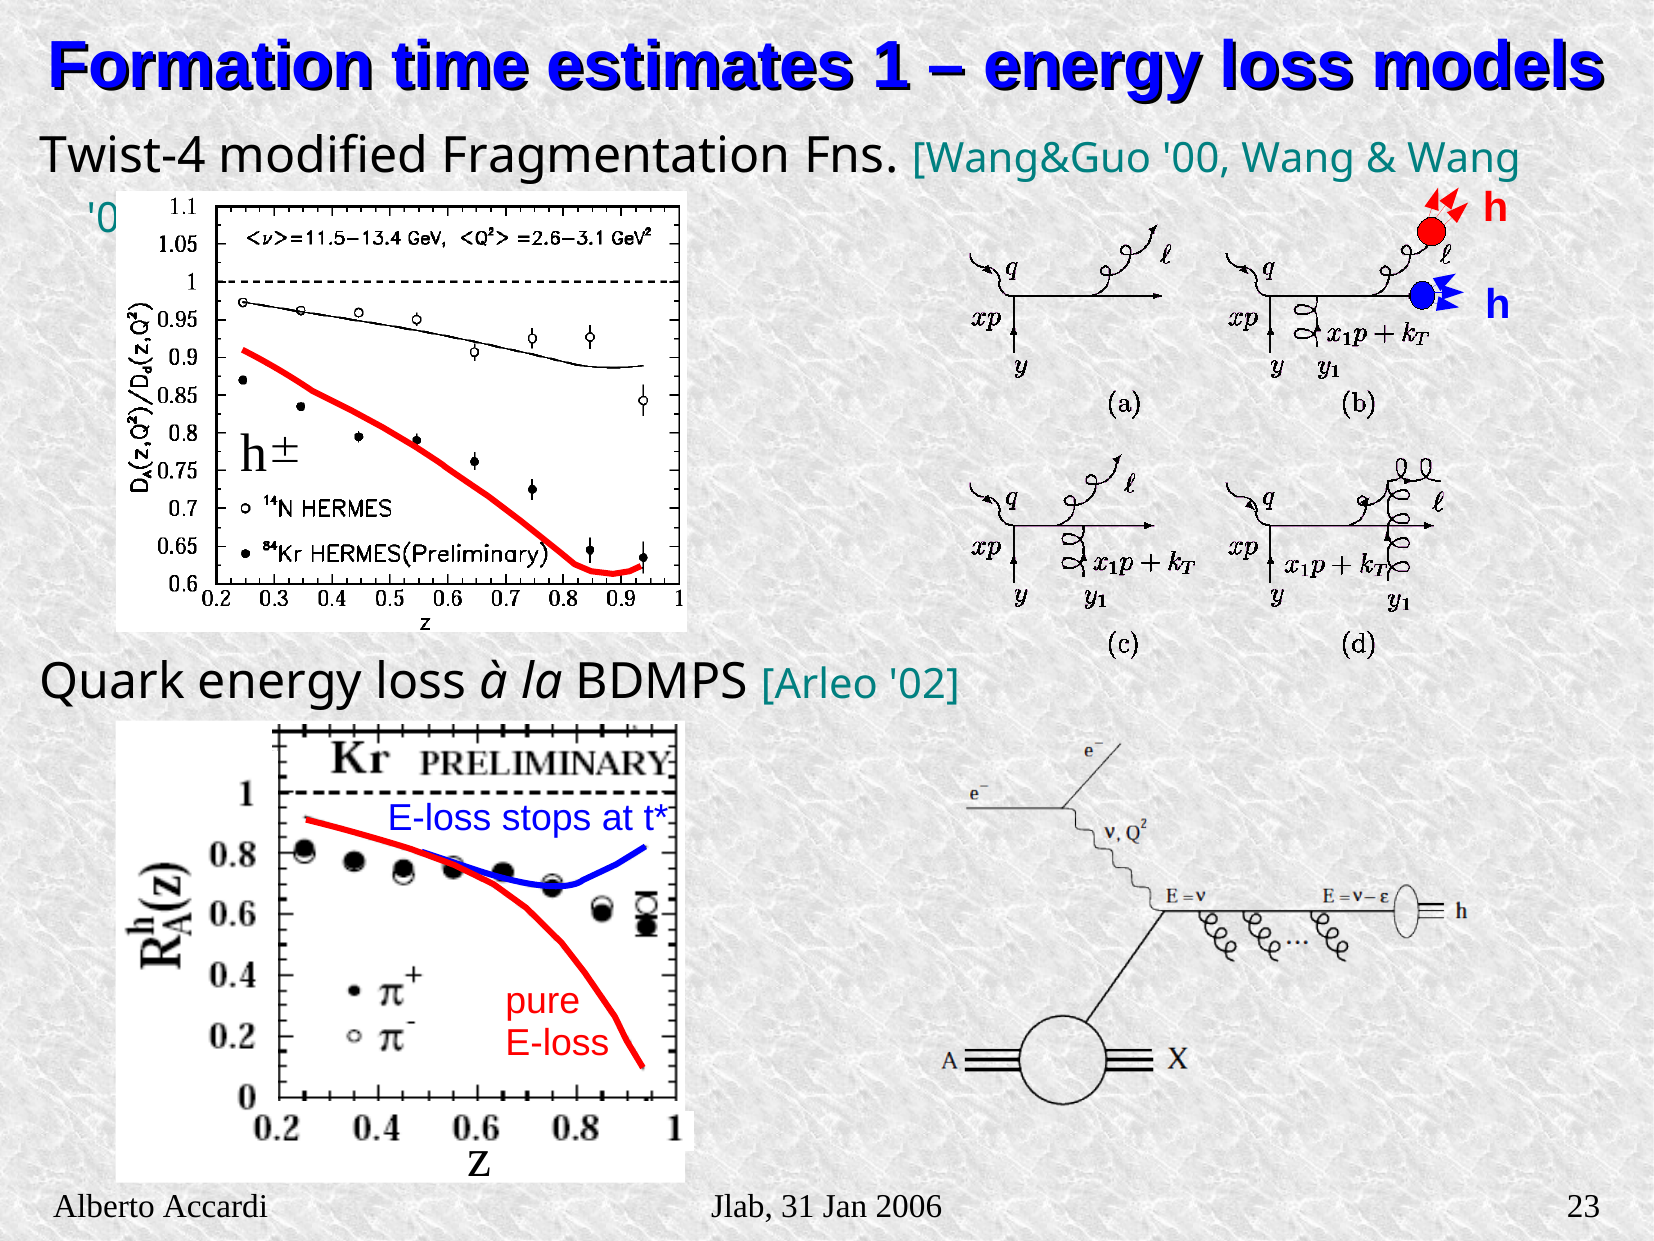

Formation time estimates 1 – energy loss models
Twist-4 modified Fragmentation Fns. [Wang&Guo '00, Wang & Wang '02]
h
h
h
Quark energy loss à la BDMPS [Arleo '02]
z
E-loss stops at t*
pure
E-loss
Alberto Accardi
Padova U.
23